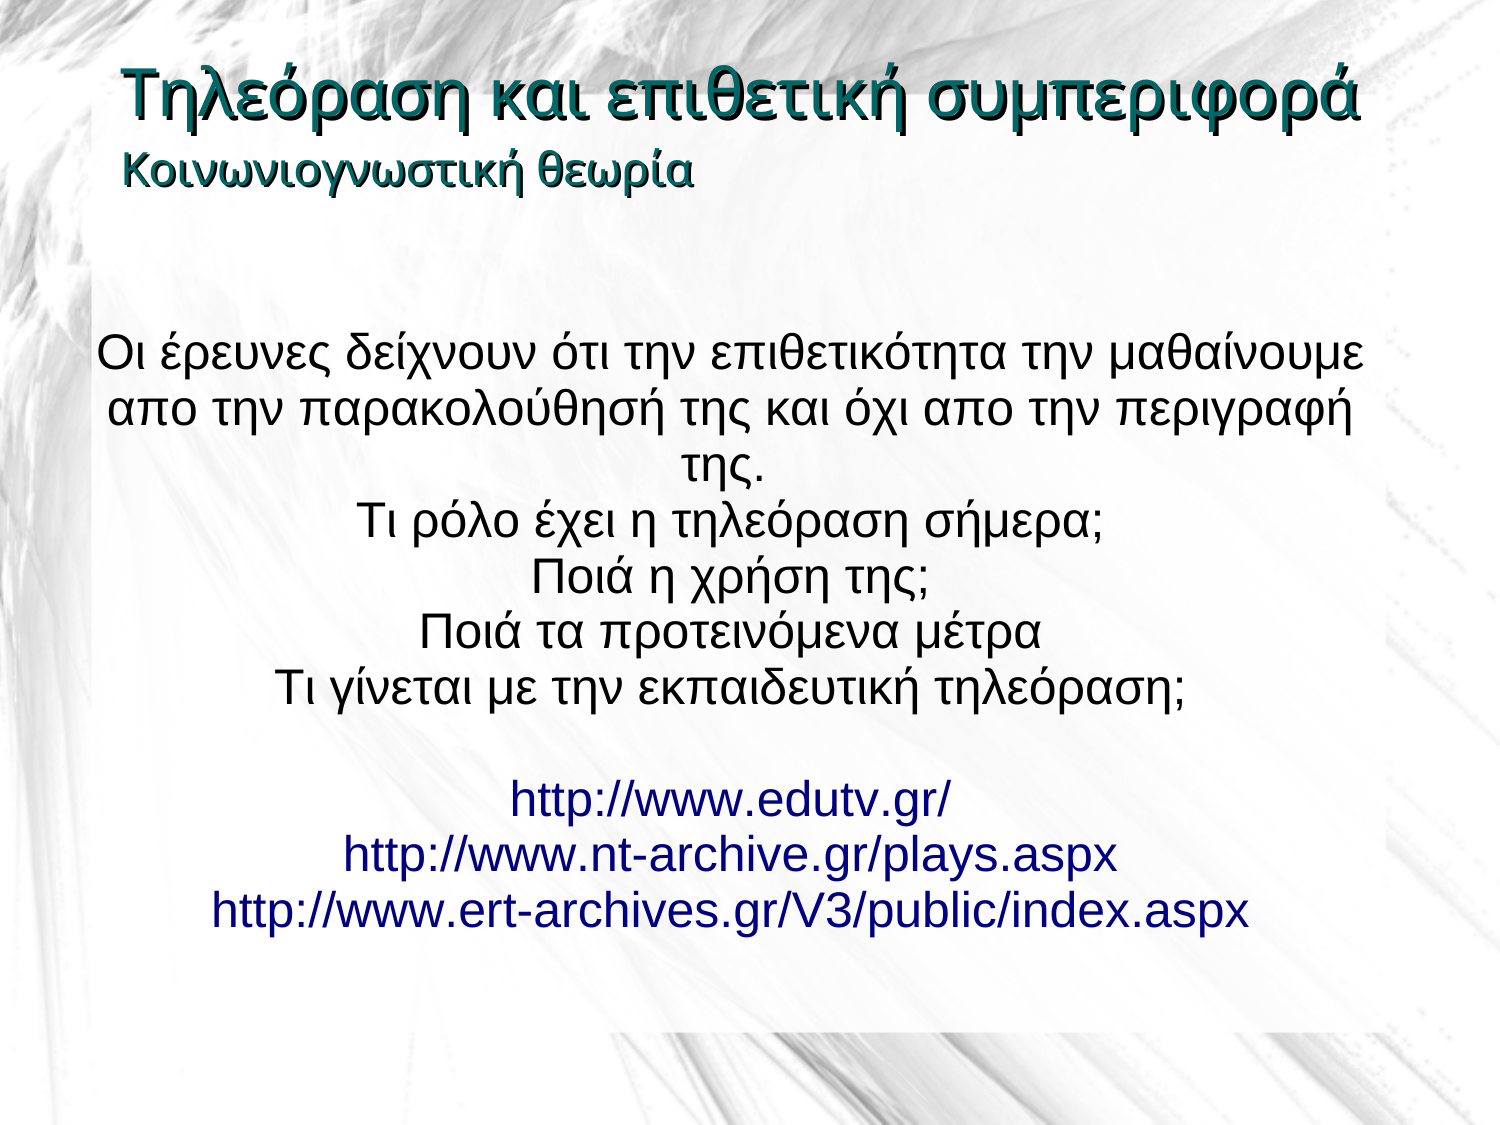

# Τηλεόραση και επιθετική συμπεριφορά Κοινωνιογνωστική θεωρία
Οι έρευνες δείχνουν ότι την επιθετικότητα την μαθαίνουμε απο την παρακολούθησή της και όχι απο την περιγραφή της.
Τι ρόλο έχει η τηλεόραση σήμερα;
Ποιά η χρήση της;
Ποιά τα προτεινόμενα μέτρα
Τι γίνεται με την εκπαιδευτική τηλεόραση;
http://www.edutv.gr/
http://www.nt-archive.gr/plays.aspx
http://www.ert-archives.gr/V3/public/index.aspx